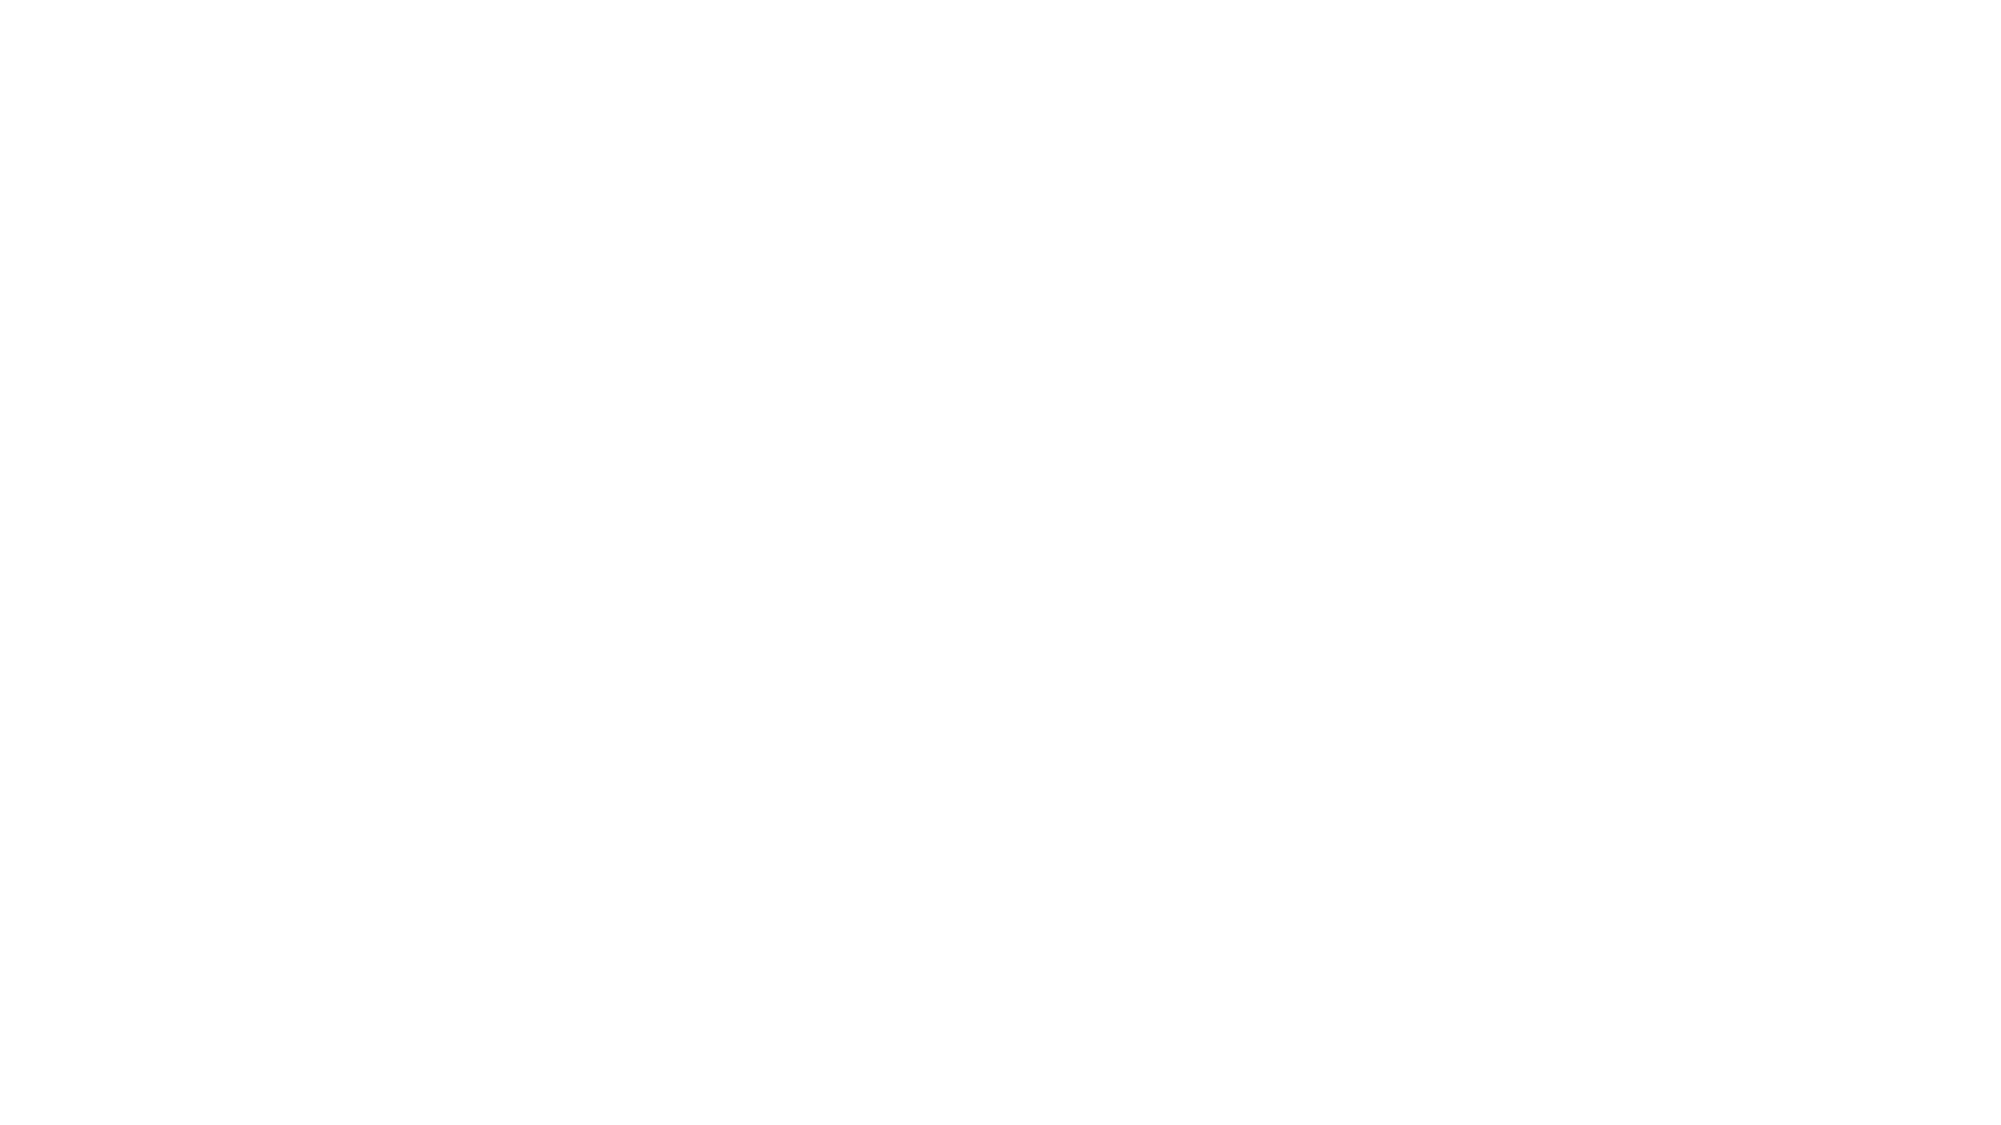

# Conclusion
Out of all the beans, the one that grew the best was the beans in heat. I put red adzuki beans in containers on a damp paper towel, while I watered them almost daily. One container was put under a heat lamp, another was put in a fridge, and a final container was put out in the open as the control beans. The beans in the heat definitely grew the most out of all the beans, as at week ten, they made it to ten inches. This could help people grow food easier and quicker and make people’s lives easier, whether they are just people who eat red adzuki beans, or are farmers who grow them. My hypothesis was supported and was proven right.
Reflection
Overall, the science fair project was very interesting and engaging. The experiment was very enjoyable for me to see the positive and negative results on the beans depending on the conditions. It was very intriguing to watch the beans and their sprouts grow differently. Although, almost all the beans in this experience died, I definitely learned a lot from the project.